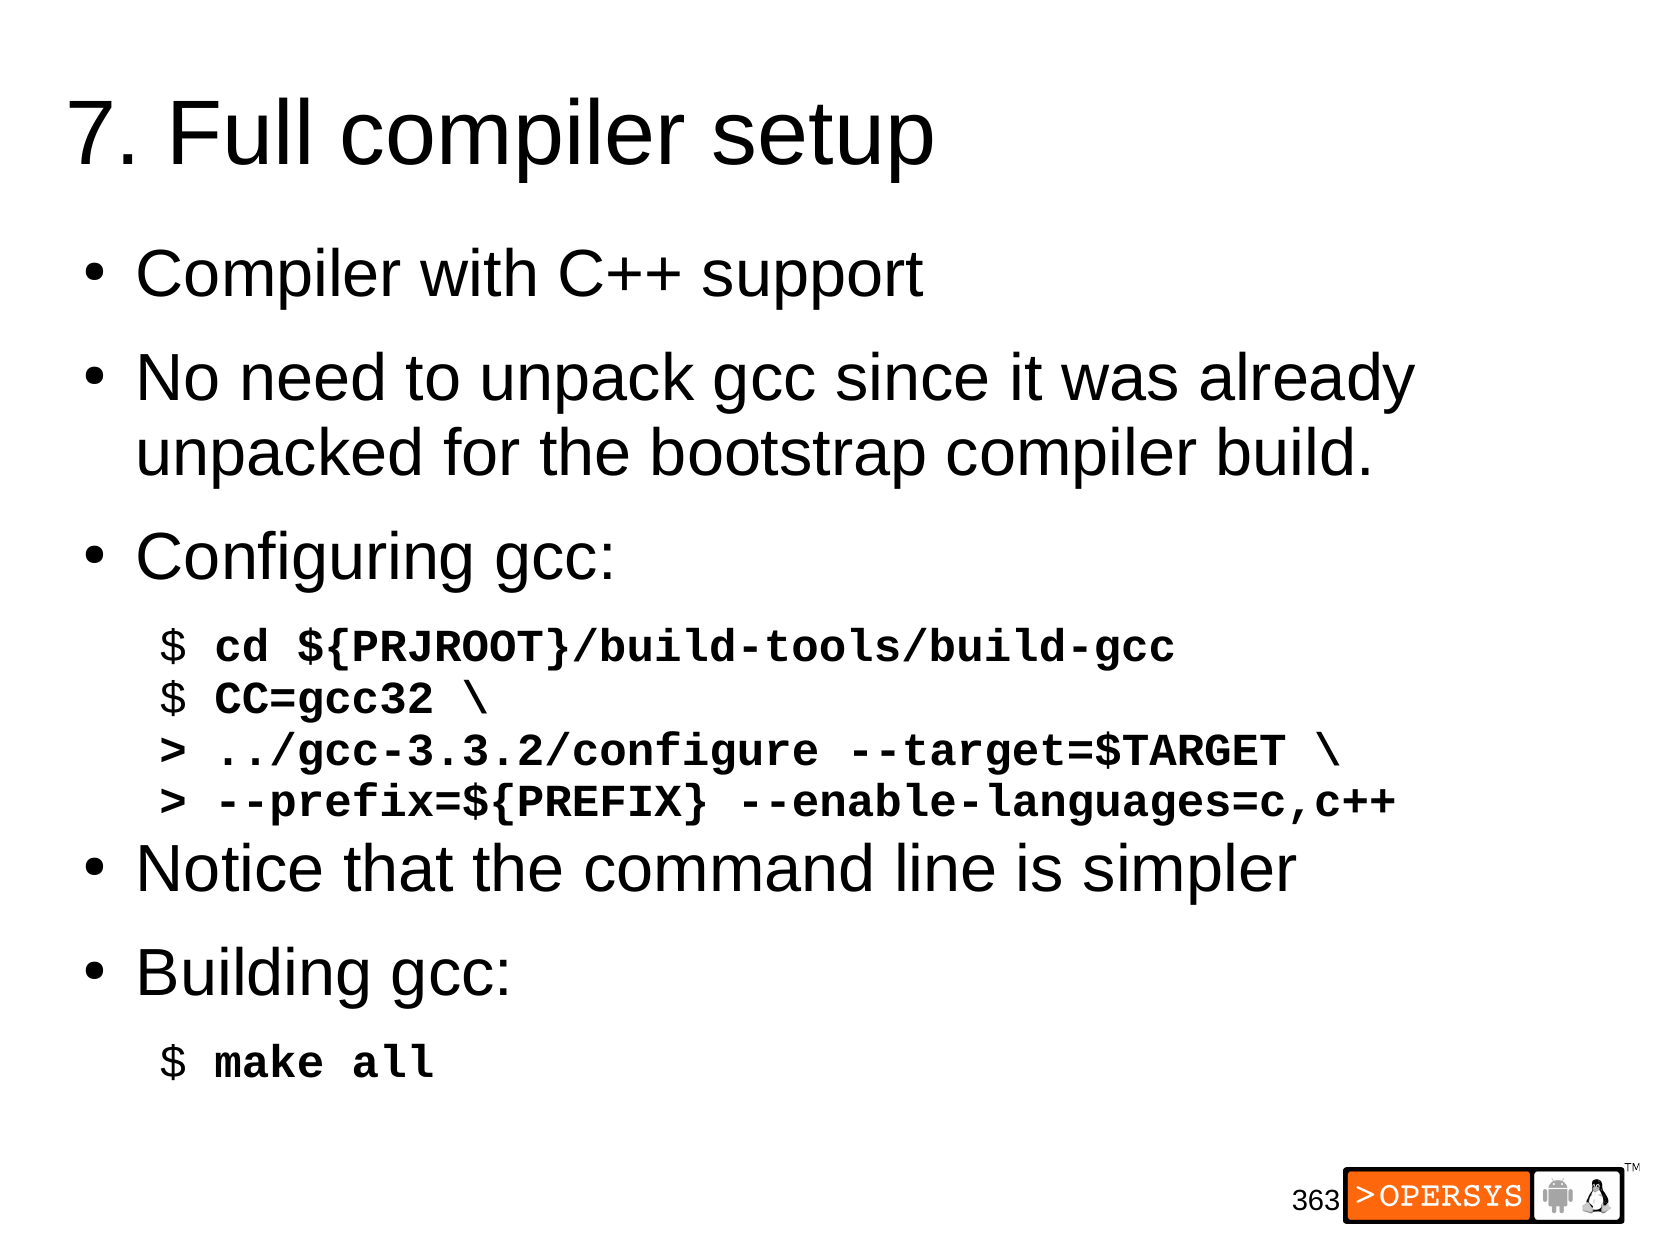

# 7. Full compiler setup
Compiler with C++ support
No need to unpack gcc since it was already unpacked for the bootstrap compiler build.
Configuring gcc:
$ cd ${PRJROOT}/build-tools/build-gcc
$ CC=gcc32 \
> ../gcc-3.3.2/configure --target=$TARGET \
> --prefix=${PREFIX} --enable-languages=c,c++
Notice that the command line is simpler
Building gcc:
$ make all